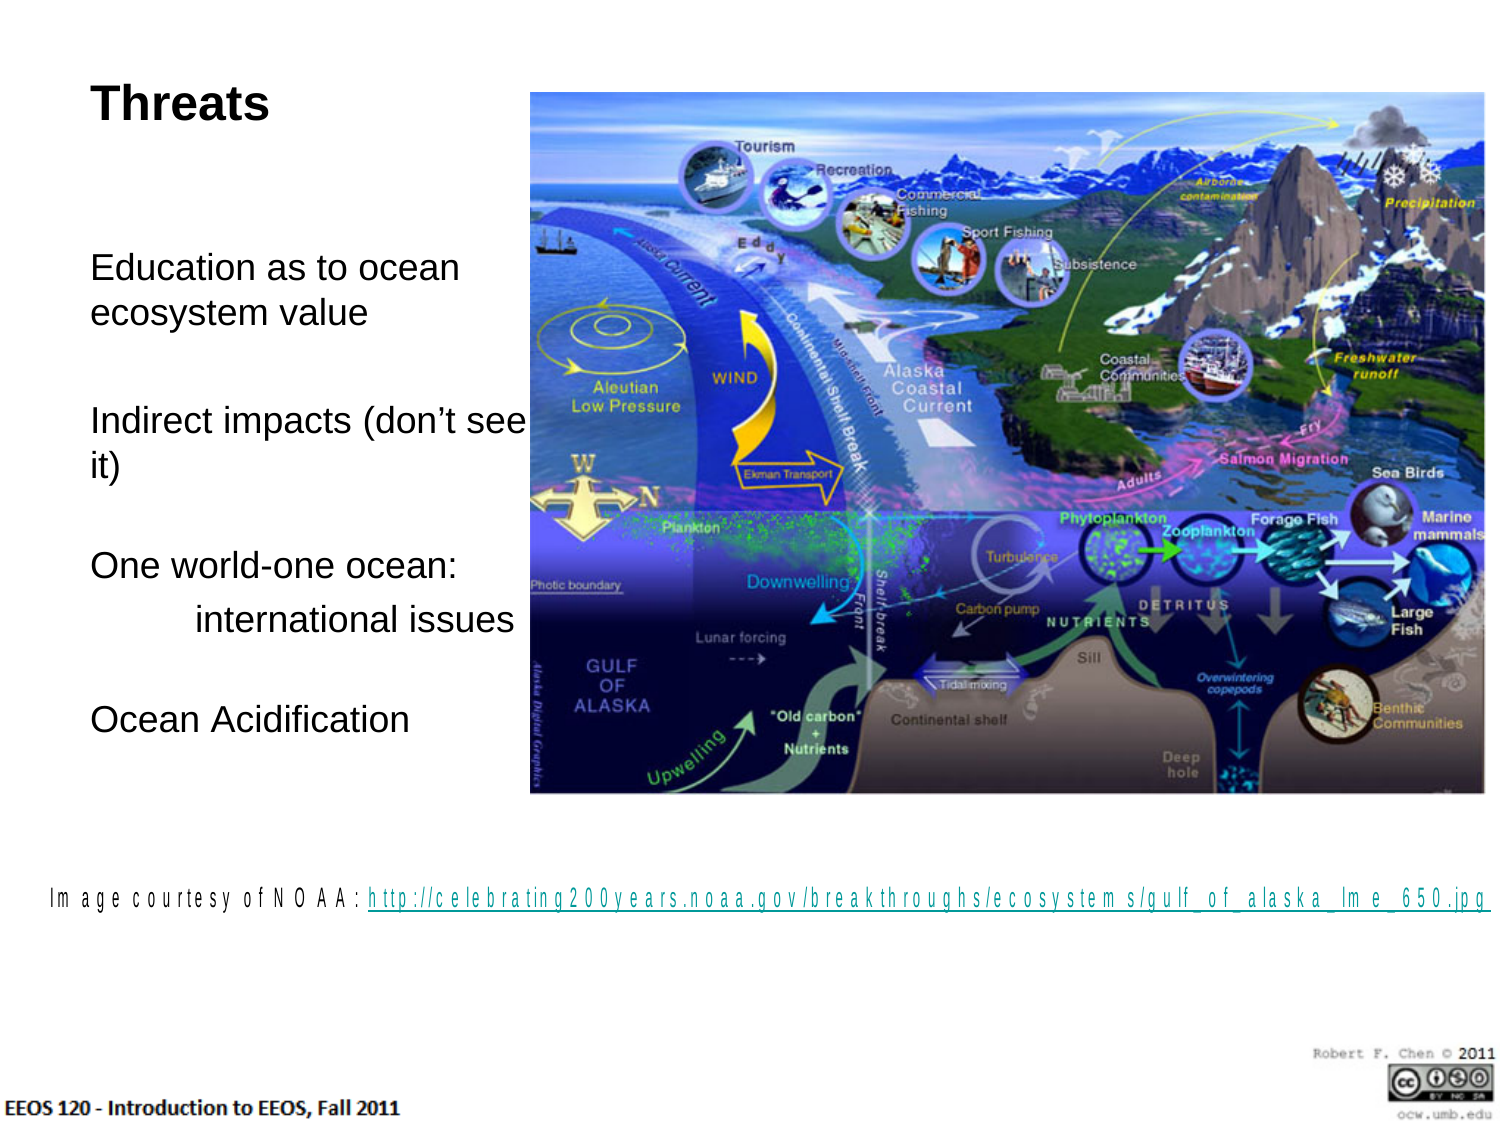

# Threats
Education as to ocean ecosystem value
Indirect impacts (don’t see it)
One world-one ocean:
 international issues
Ocean Acidification